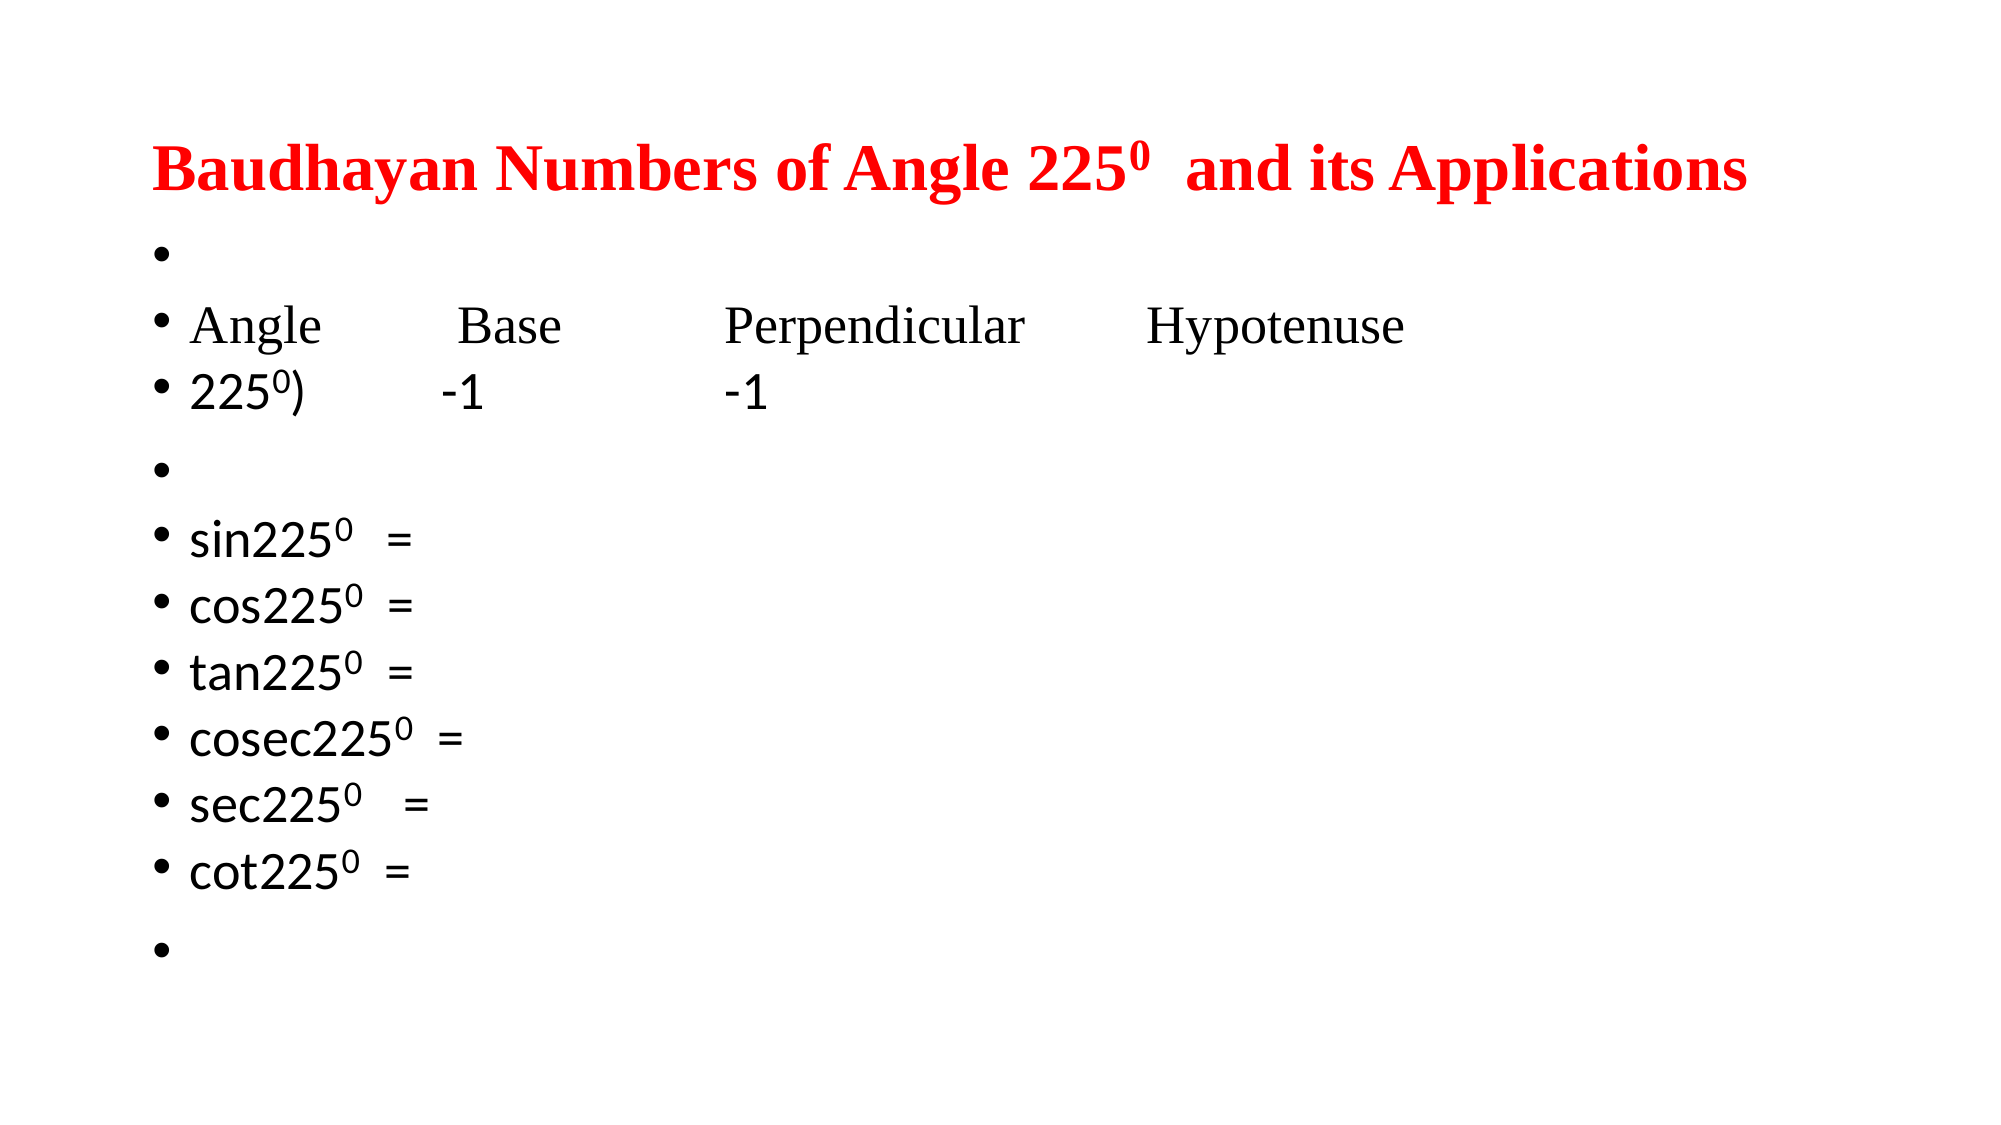

# Baudhayan Numbers of Angle 2250 and its Applications
Angle Base Perpendicular Hypotenuse
2250) -1 		 -1
sin2250 =
cos2250 =
tan2250 =
cosec2250 =
sec2250 =
cot2250 =